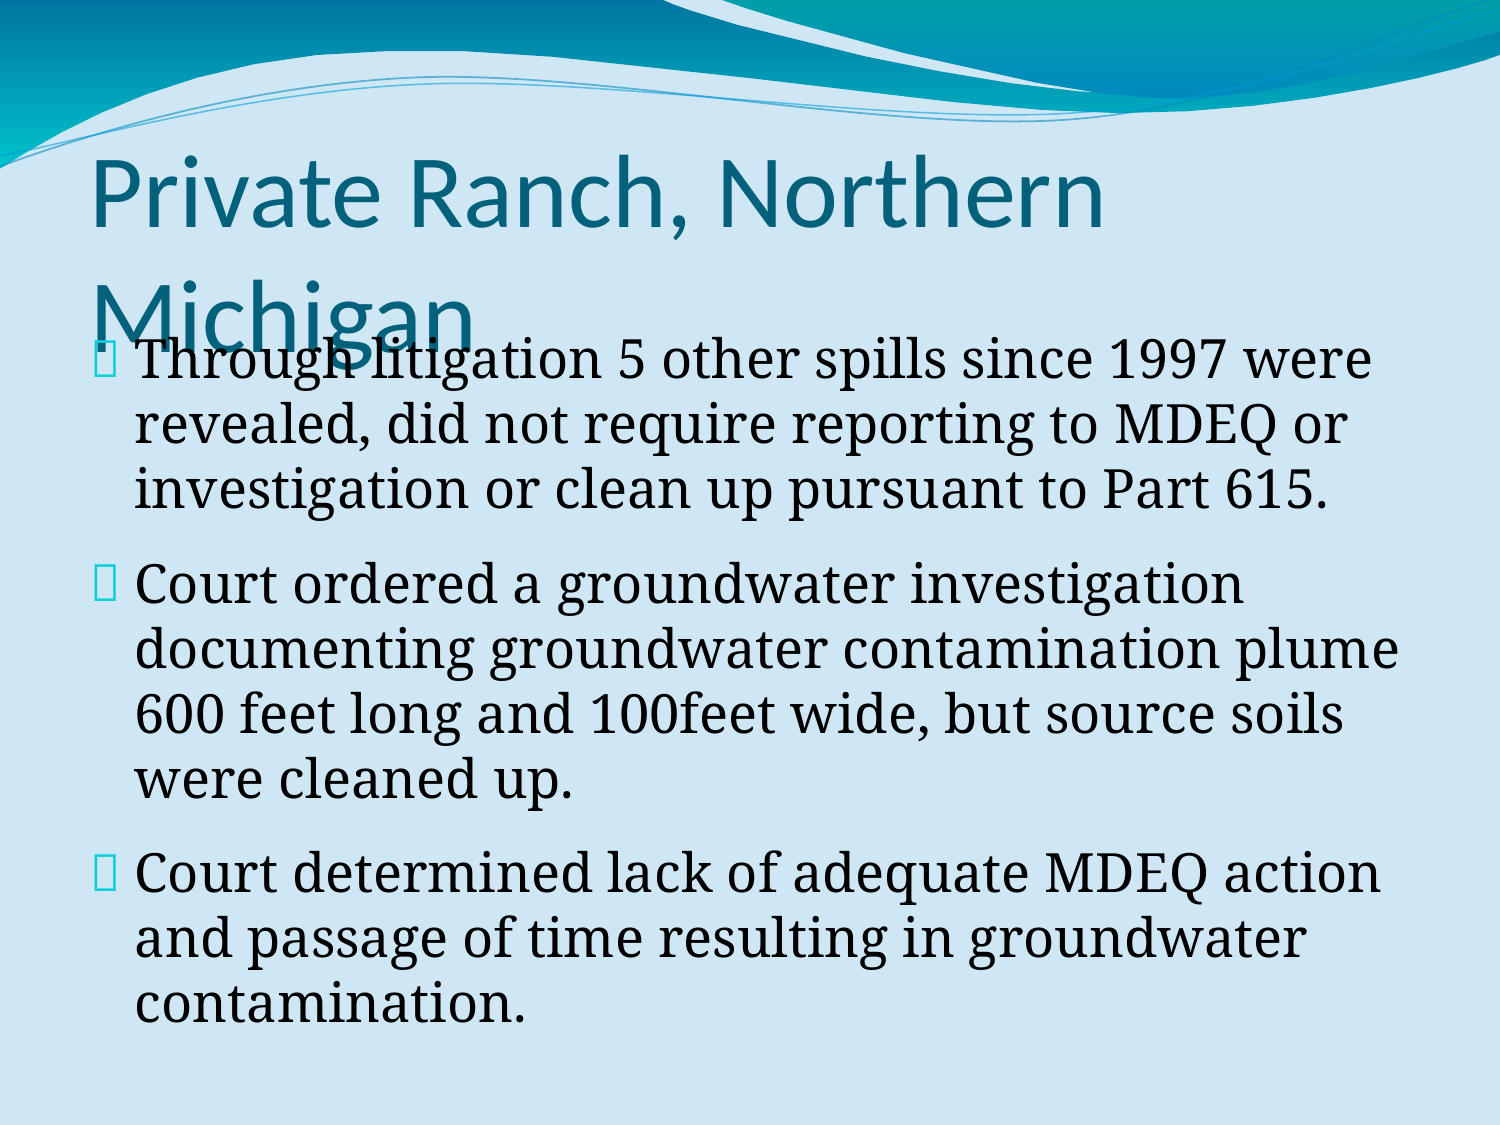

# Private Ranch, Northern Michigan
Through litigation 5 other spills since 1997 were revealed, did not require reporting to MDEQ or investigation or clean up pursuant to Part 615.
Court ordered a groundwater investigation documenting groundwater contamination plume 600 feet long and 100feet wide, but source soils were cleaned up.
Court determined lack of adequate MDEQ action and passage of time resulting in groundwater contamination.